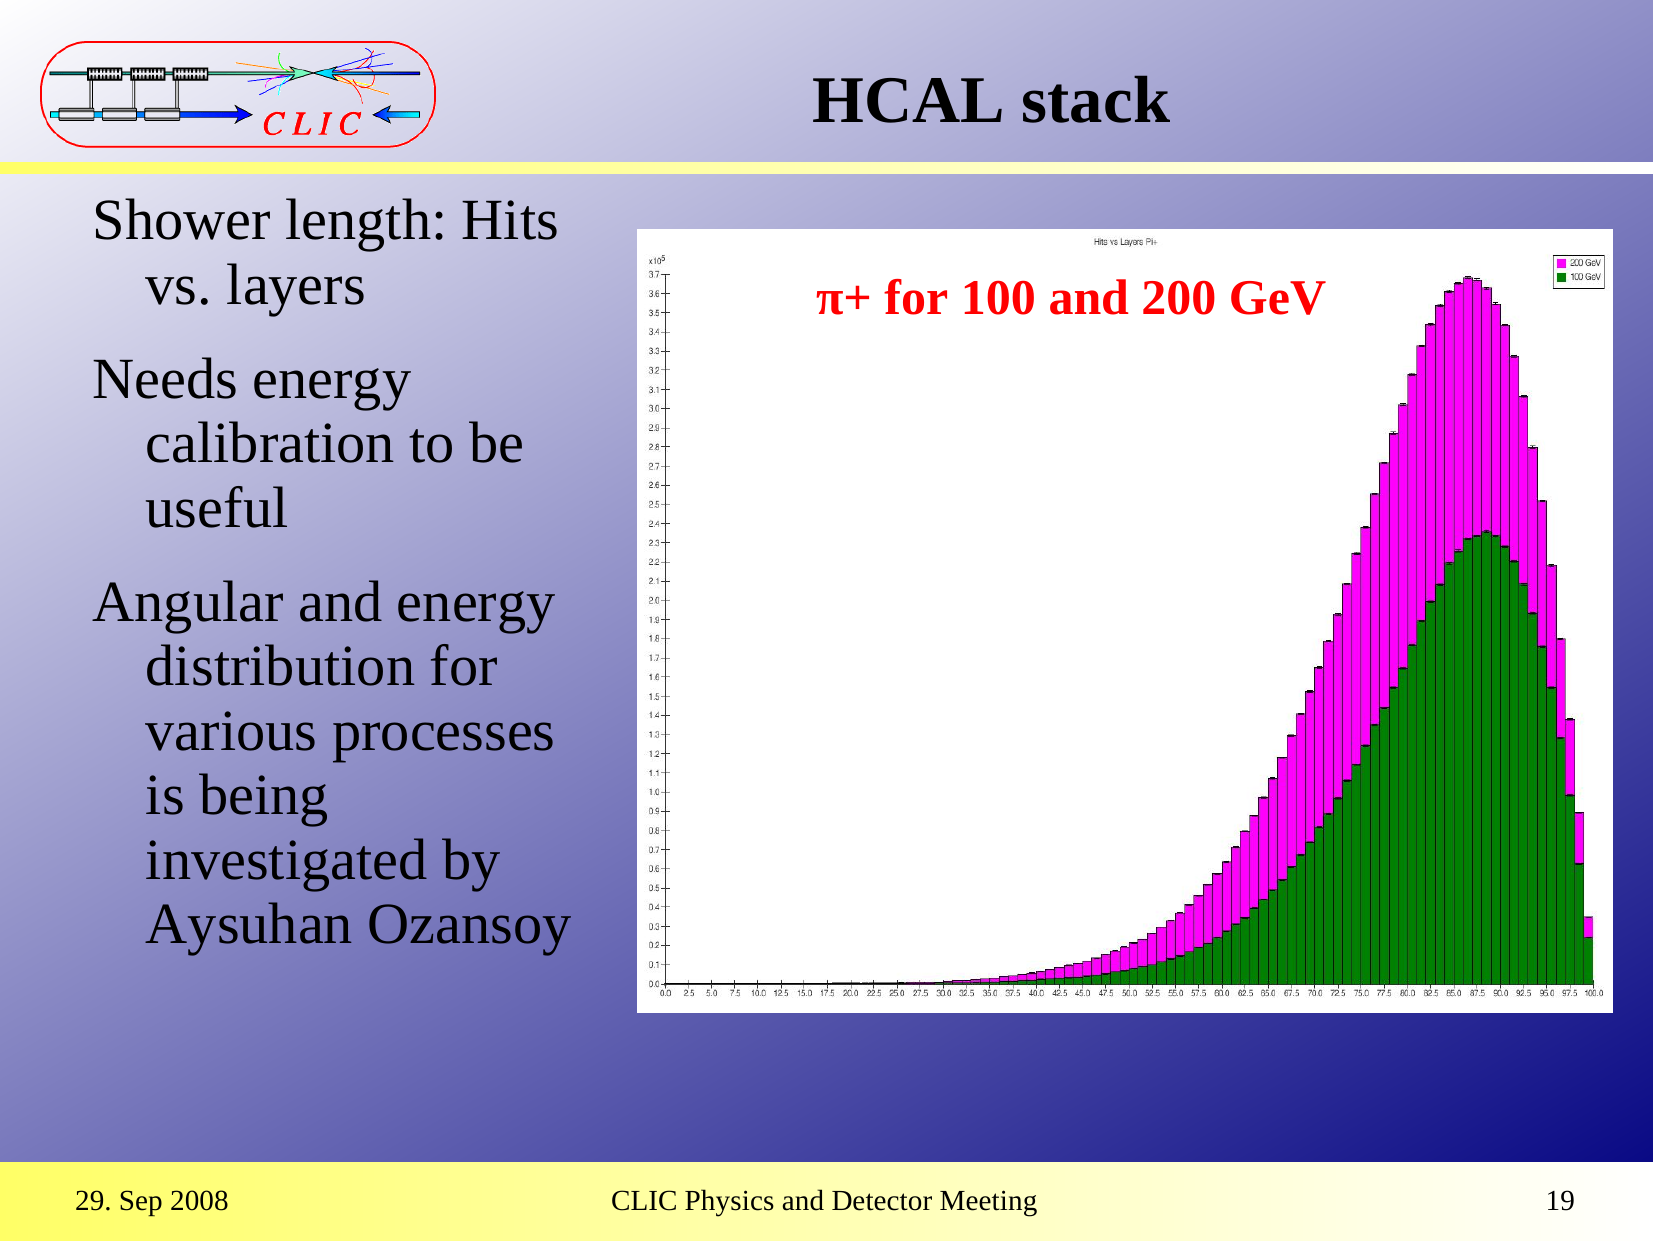

# HCAL stack
Shower length: Hits vs. layers
Needs energy calibration to be useful
Angular and energy distribution for various processes is being investigated by Aysuhan Ozansoy
π+ for 100 and 200 GeV
29. Sep 2008
CLIC Physics and Detector Meeting
19